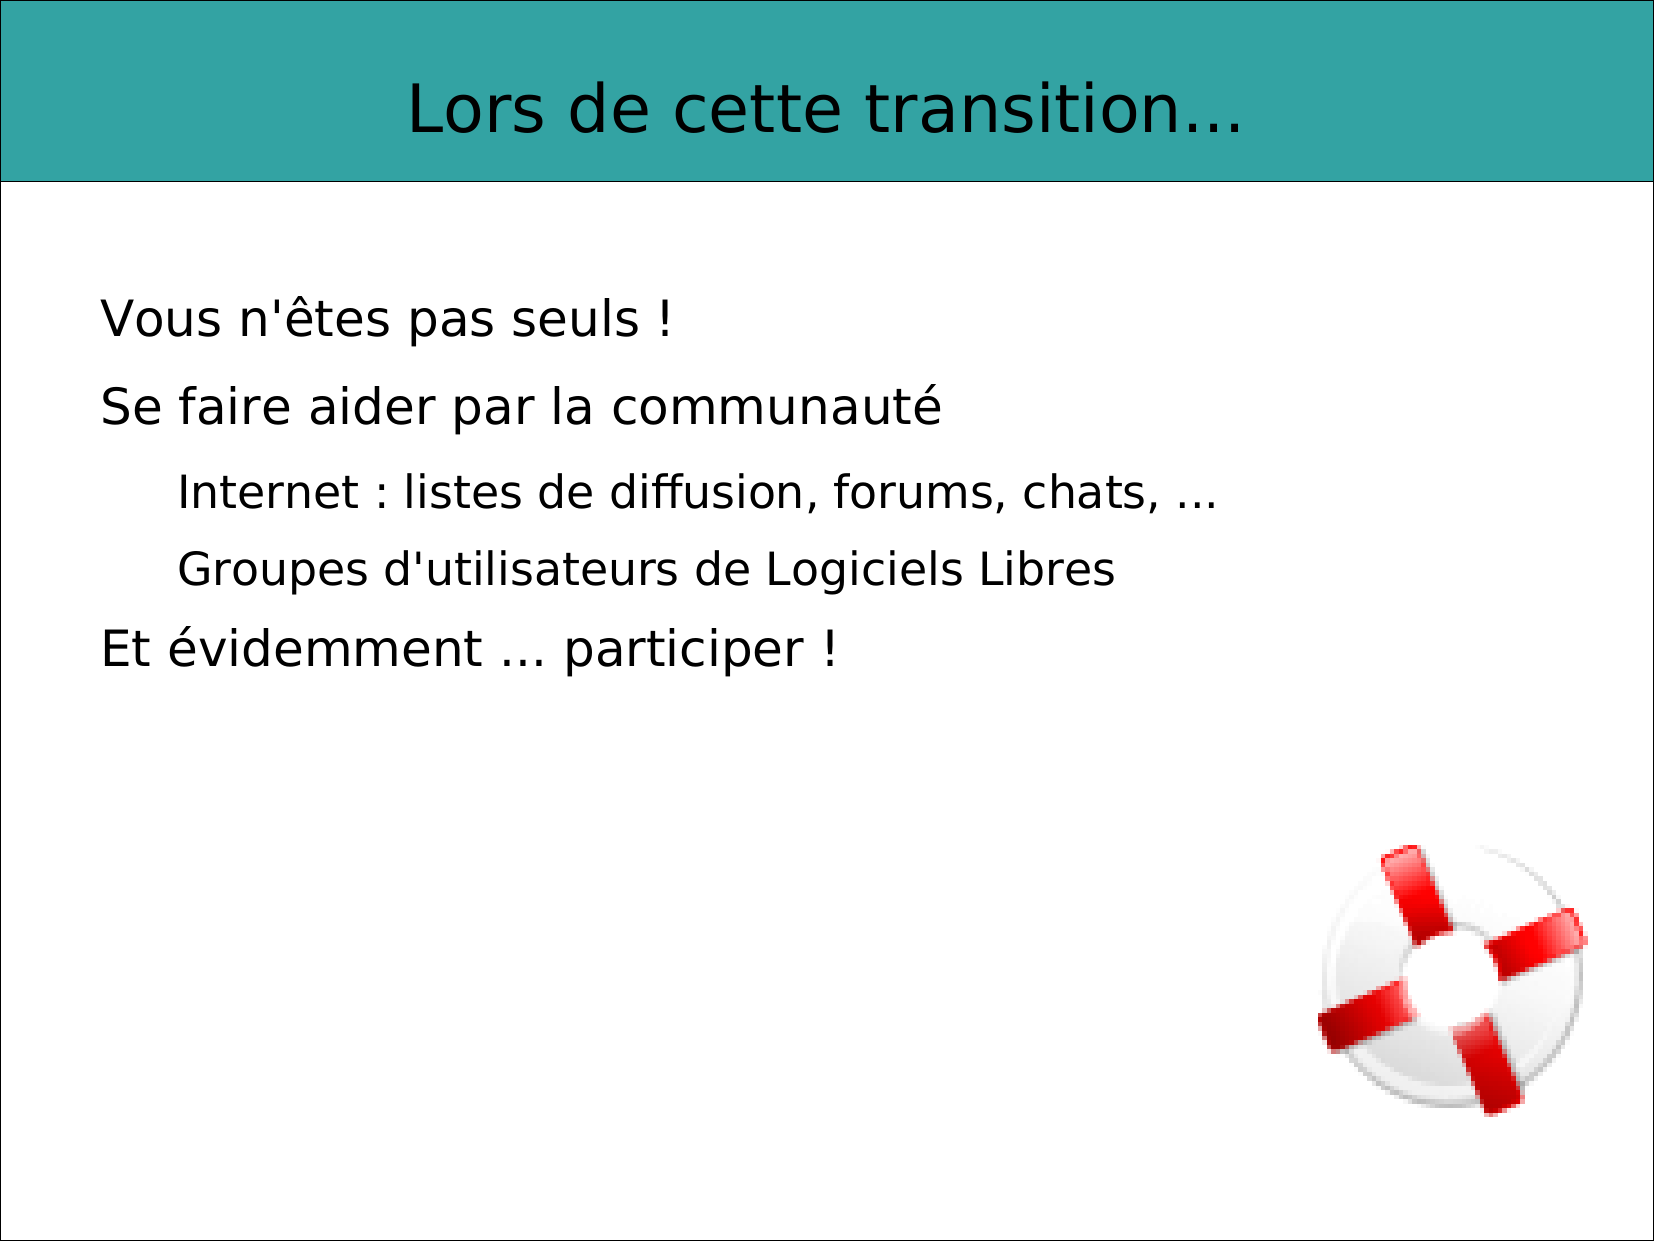

# Lors de cette transition...
Vous n'êtes pas seuls !
Se faire aider par la communauté
Internet : listes de diffusion, forums, chats, ...
Groupes d'utilisateurs de Logiciels Libres
Et évidemment ... participer !